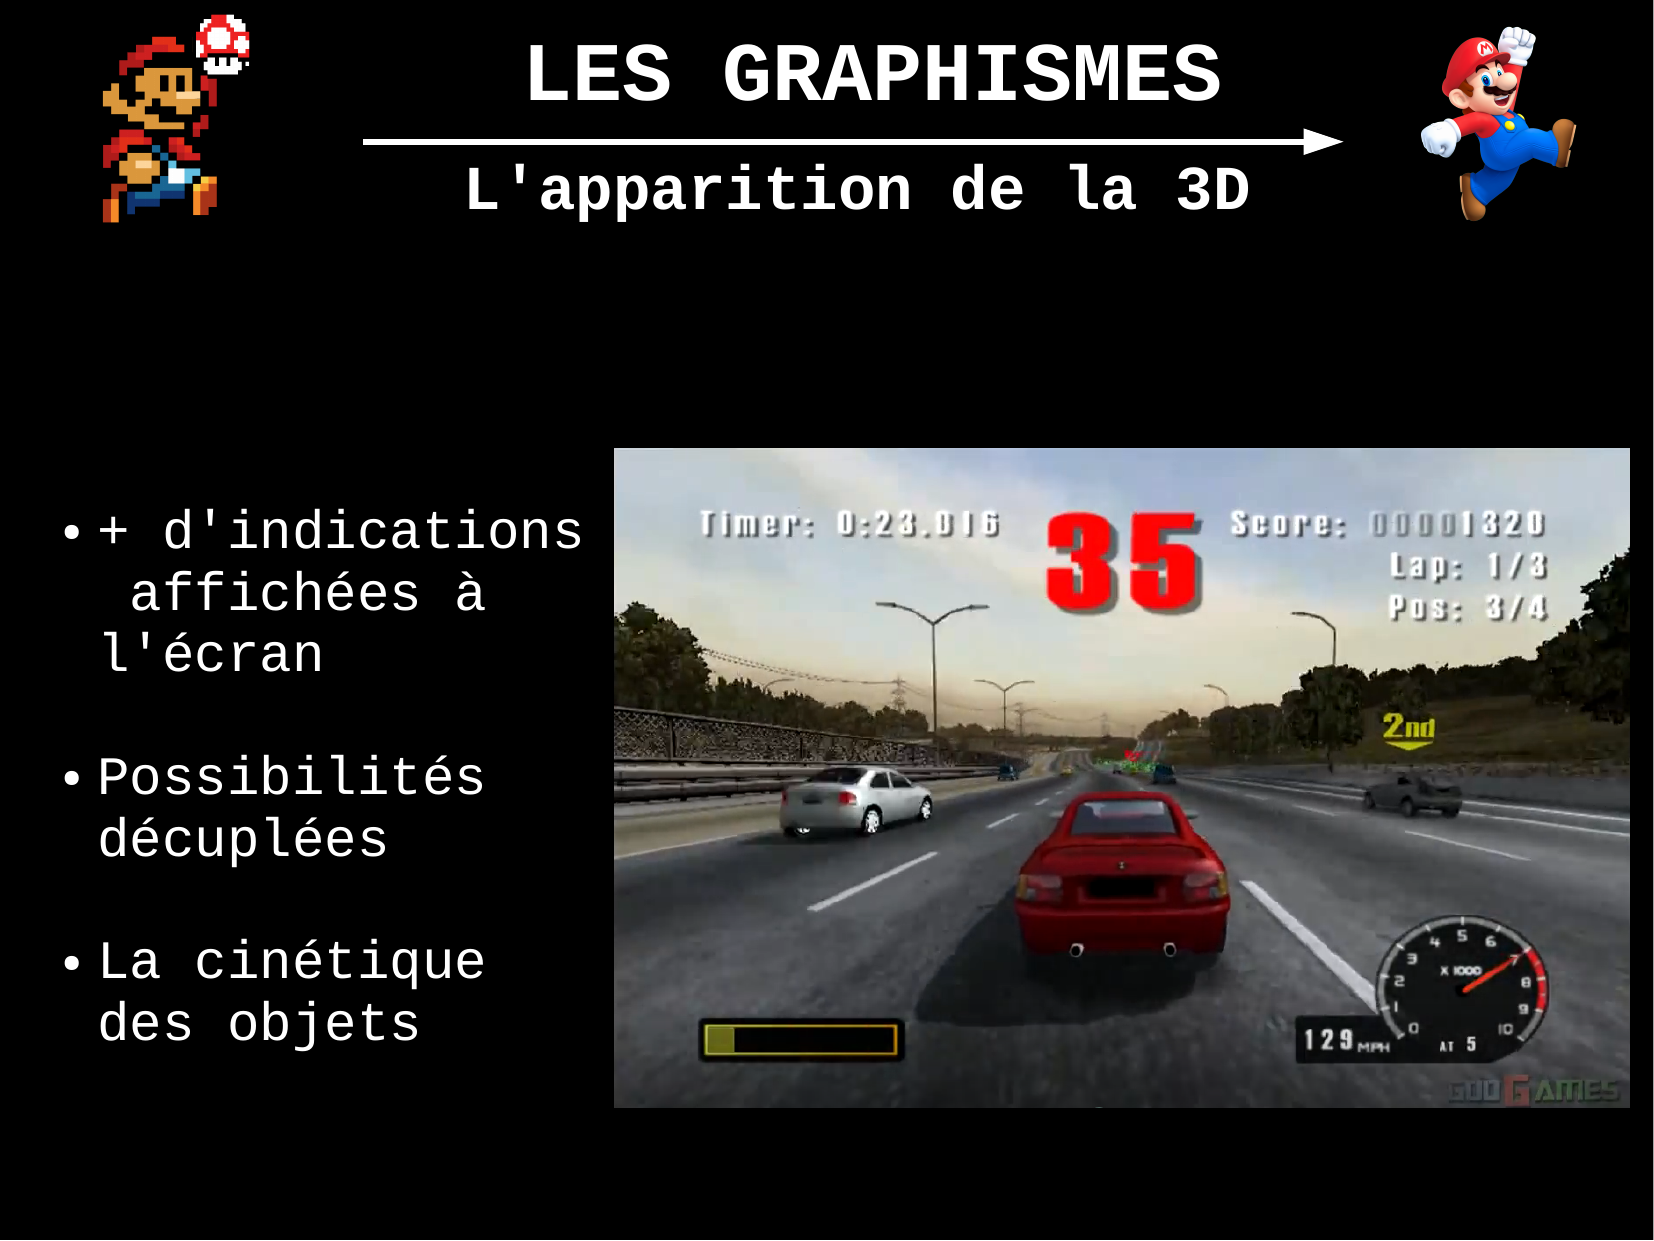

LES GRAPHISMES
L'apparition de la 3D
+ d'indications affichées à l'écran
Possibilités décuplées
La cinétique des objets